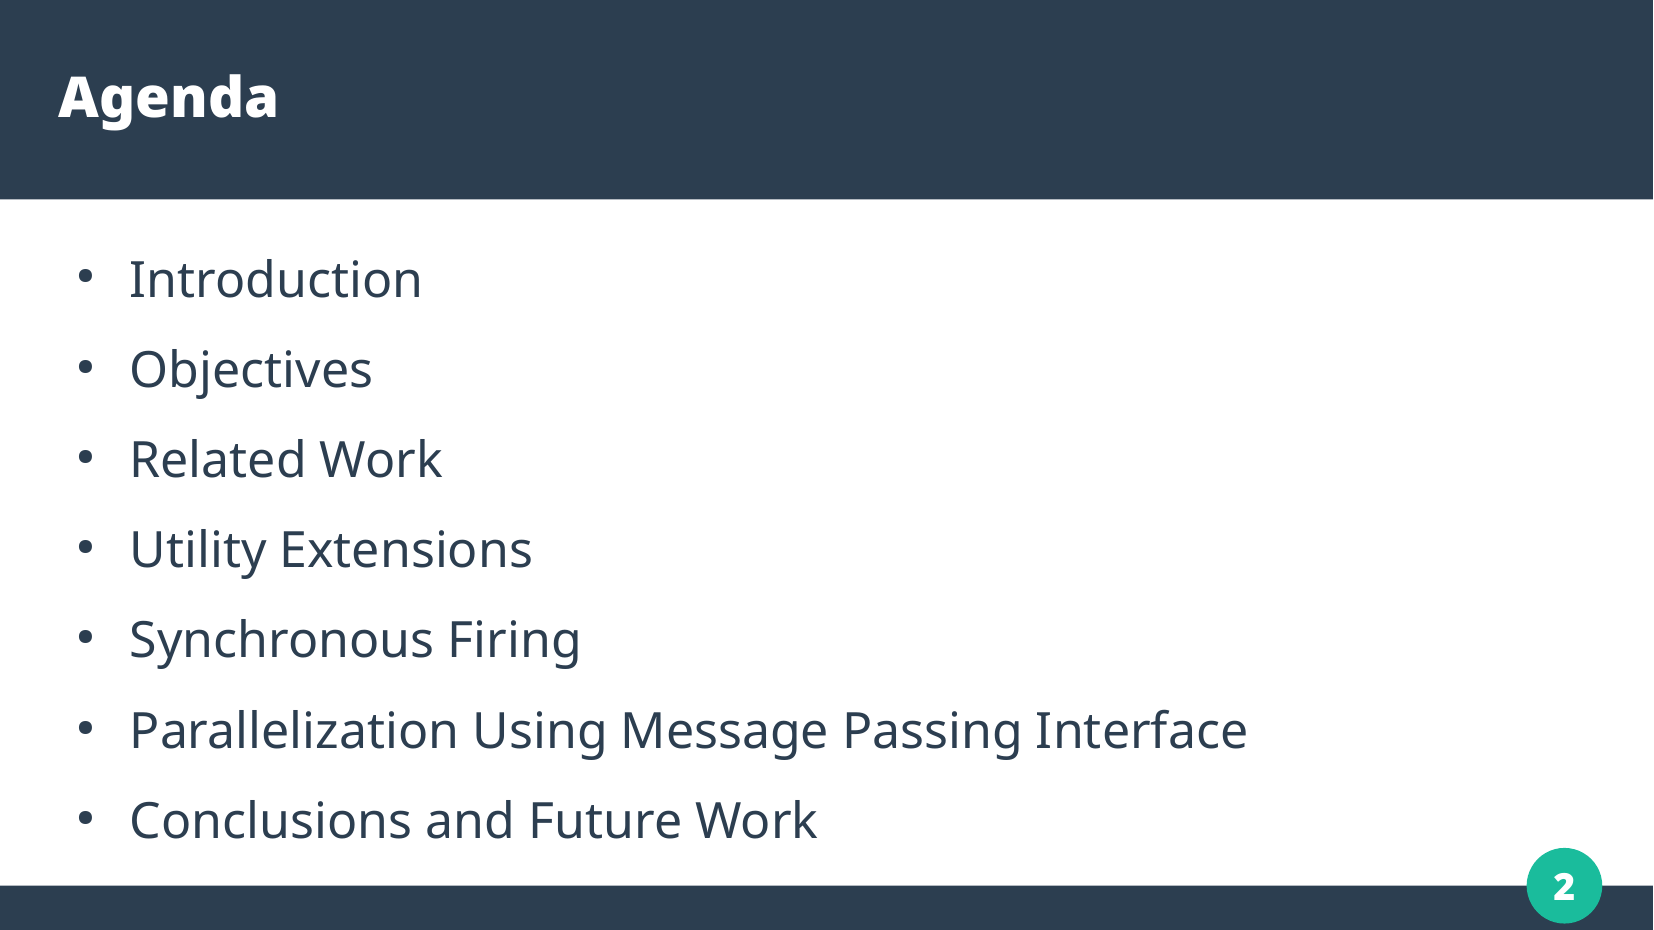

# Agenda
Introduction
Objectives
Related Work
Utility Extensions
Synchronous Firing
Parallelization Using Message Passing Interface
Conclusions and Future Work